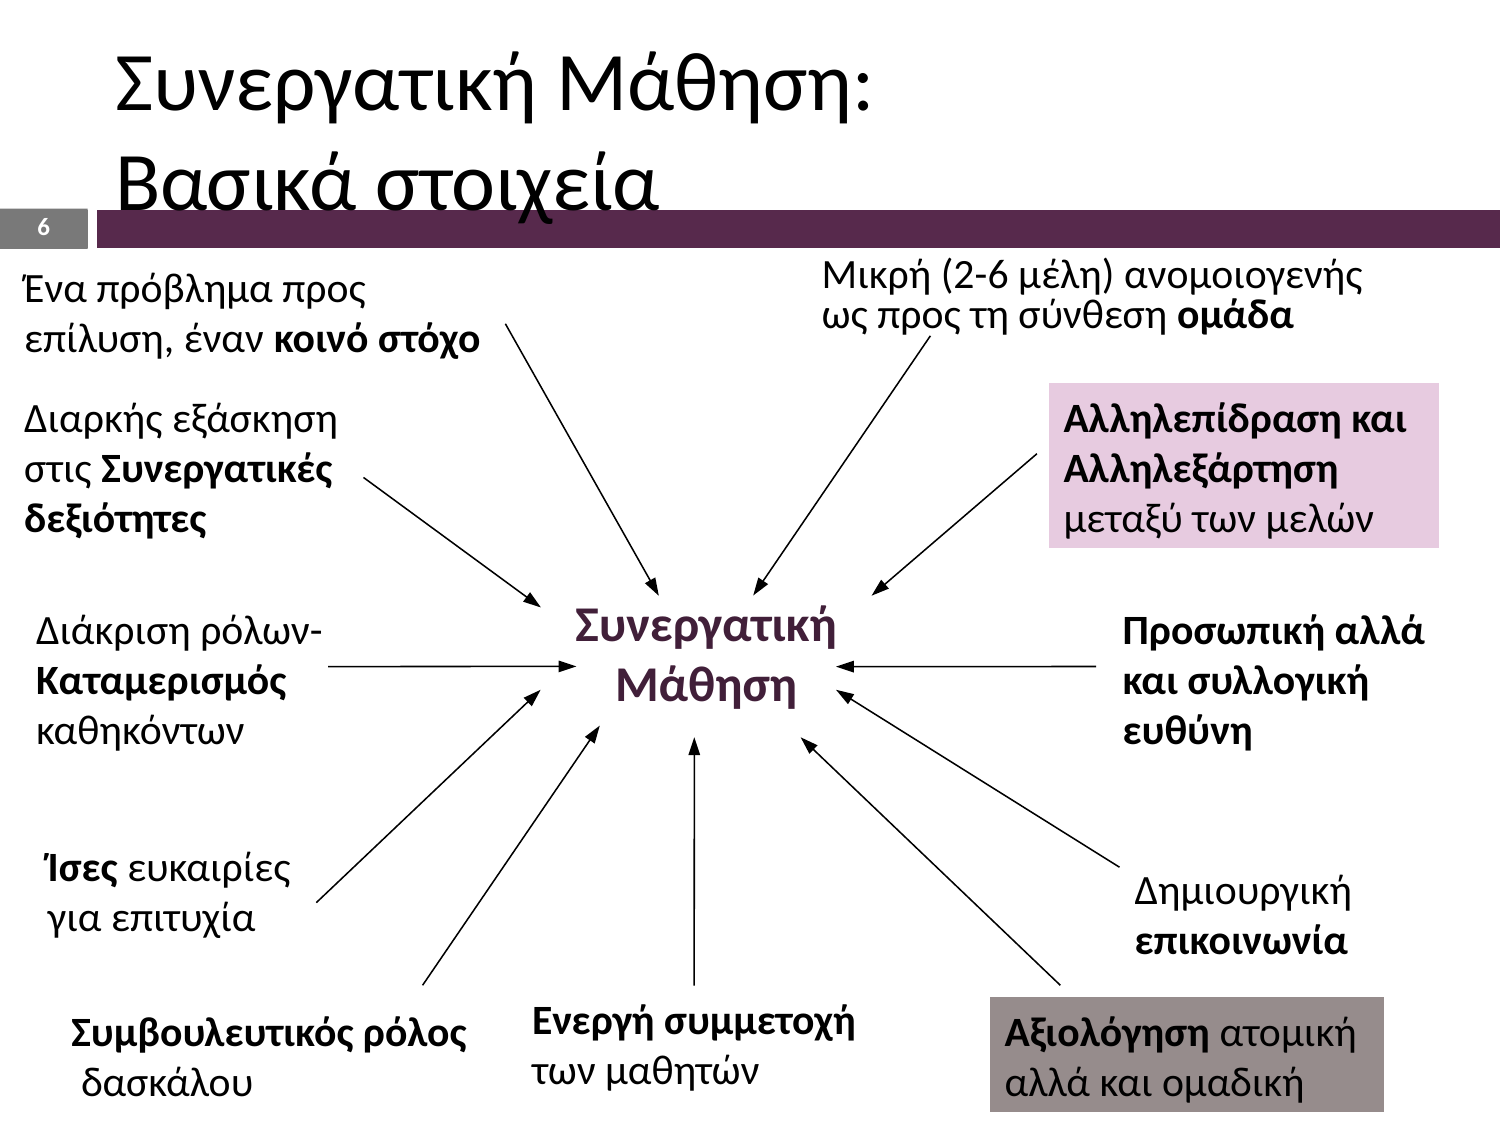

# Συνεργατική Μάθηση: Βασικά στοιχεία
Μικρή (2-6 μέλη) ανομοιογενής ως προς τη σύνθεση ομάδα
Ένα πρόβλημα προς επίλυση, έναν κοινό στόχο
Αλληλεπίδραση και Αλληλεξάρτηση μεταξύ των μελών
Διαρκής εξάσκηση
στις Συνεργατικές δεξιότητες
Συνεργατική Μάθηση
Διάκριση ρόλων-Καταμερισμός καθηκόντων
Προσωπική αλλά και συλλογική ευθύνη
Ίσες ευκαιρίες για επιτυχία
Δημιουργική επικοινωνία
Ενεργή συμμετοχή
των μαθητών
Συμβουλευτικός ρόλος
 δασκάλου
Αξιολόγηση ατομική
αλλά και ομαδική